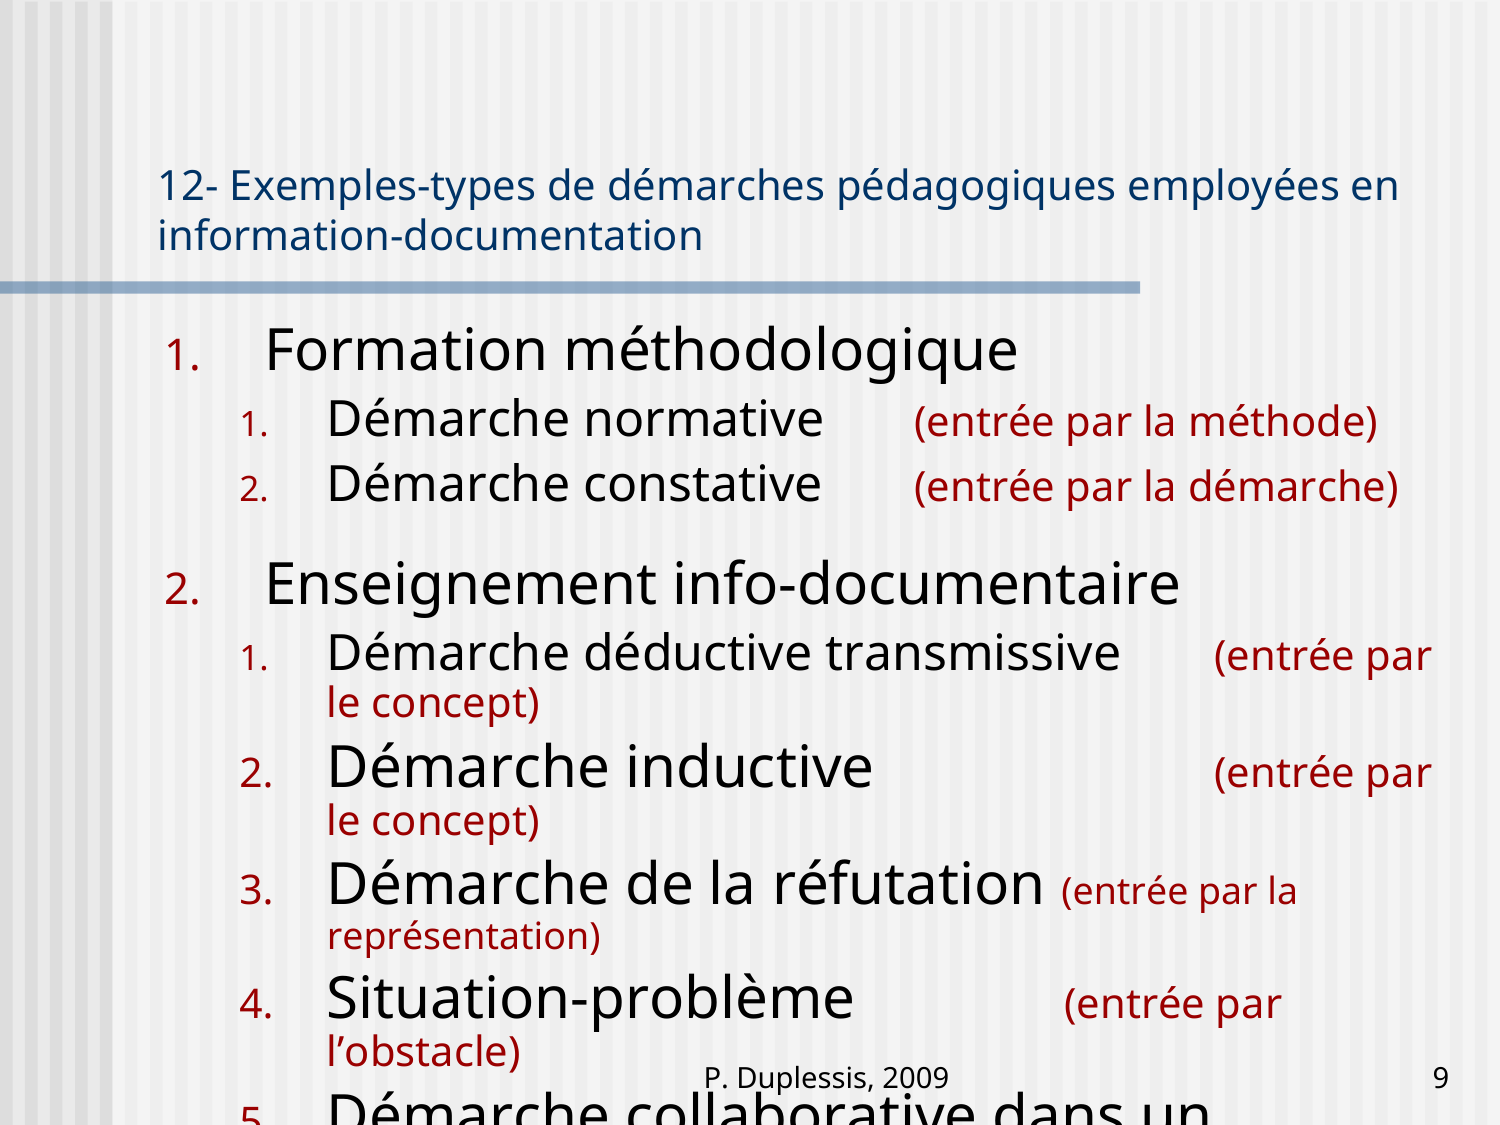

# 12- Exemples-types de démarches pédagogiques employées en information-documentation
Formation méthodologique
Démarche normative 	(entrée par la méthode)
Démarche constative 	(entrée par la démarche)
Enseignement info-documentaire
Démarche déductive transmissive 	(entrée par le concept)
Démarche inductive 		(entrée par le concept)
Démarche de la réfutation (entrée par la représentation)
Situation-problème 		(entrée par l’obstacle)
Démarche collaborative dans un environnement numérique 	(entrée par les usages)
P. Duplessis, 2009
9